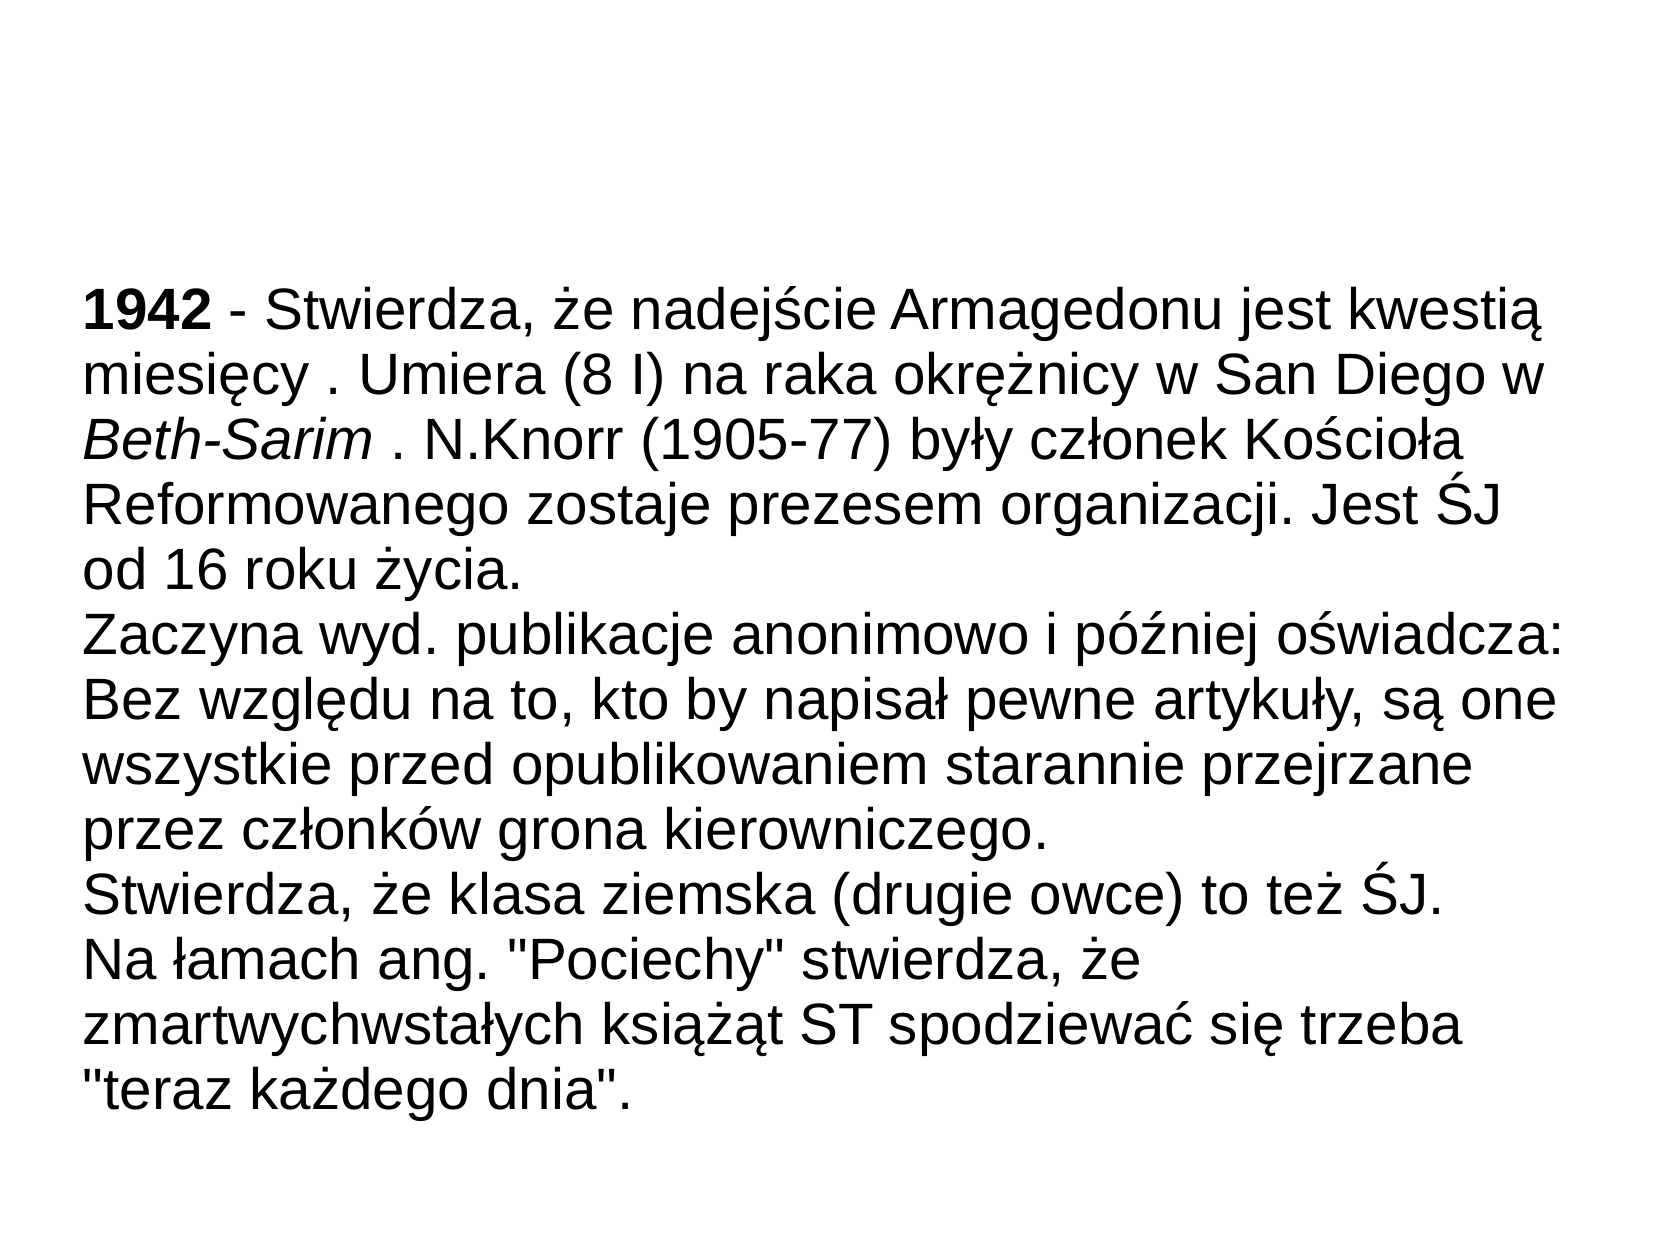

#
1942 - Stwierdza, że nadejście Armagedonu jest kwestią miesięcy . Umiera (8 I) na raka okrężnicy w San Diego w Beth-Sarim . N.Knorr (1905-77) były członek Kościoła Reformowanego zostaje prezesem organizacji. Jest ŚJ od 16 roku życia.
Zaczyna wyd. publikacje anonimowo i później oświadcza: Bez względu na to, kto by napisał pewne artykuły, są one wszystkie przed opublikowaniem starannie przejrzane przez członków grona kierowniczego.
Stwierdza, że klasa ziemska (drugie owce) to też ŚJ.
Na łamach ang. "Pociechy" stwierdza, że zmartwychwstałych książąt ST spodziewać się trzeba "teraz każdego dnia".